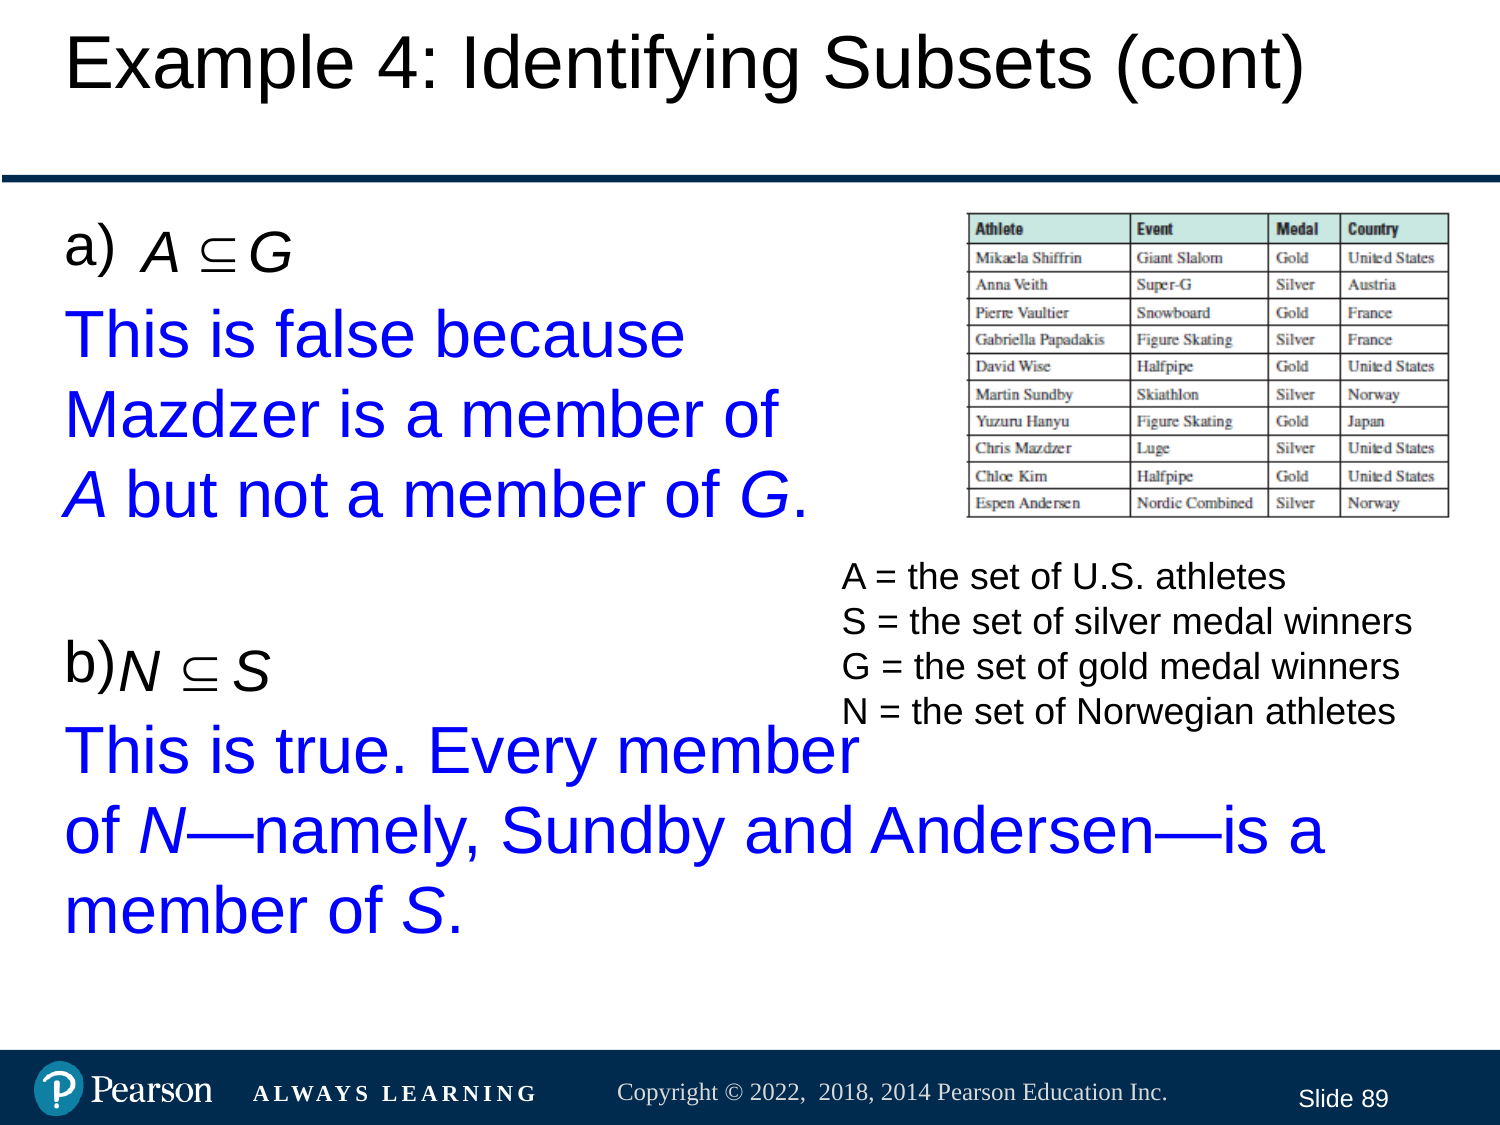

# Example 4: Identifying Subsets (cont)
a)
This is false because
Mazdzer is a member of
A but not a member of G.
b)
This is true. Every member
of N—namely, Sundby and Andersen—is a member of S.
A = the set of U.S. athletes
S = the set of silver medal winners
G = the set of gold medal winners
N = the set of Norwegian athletes